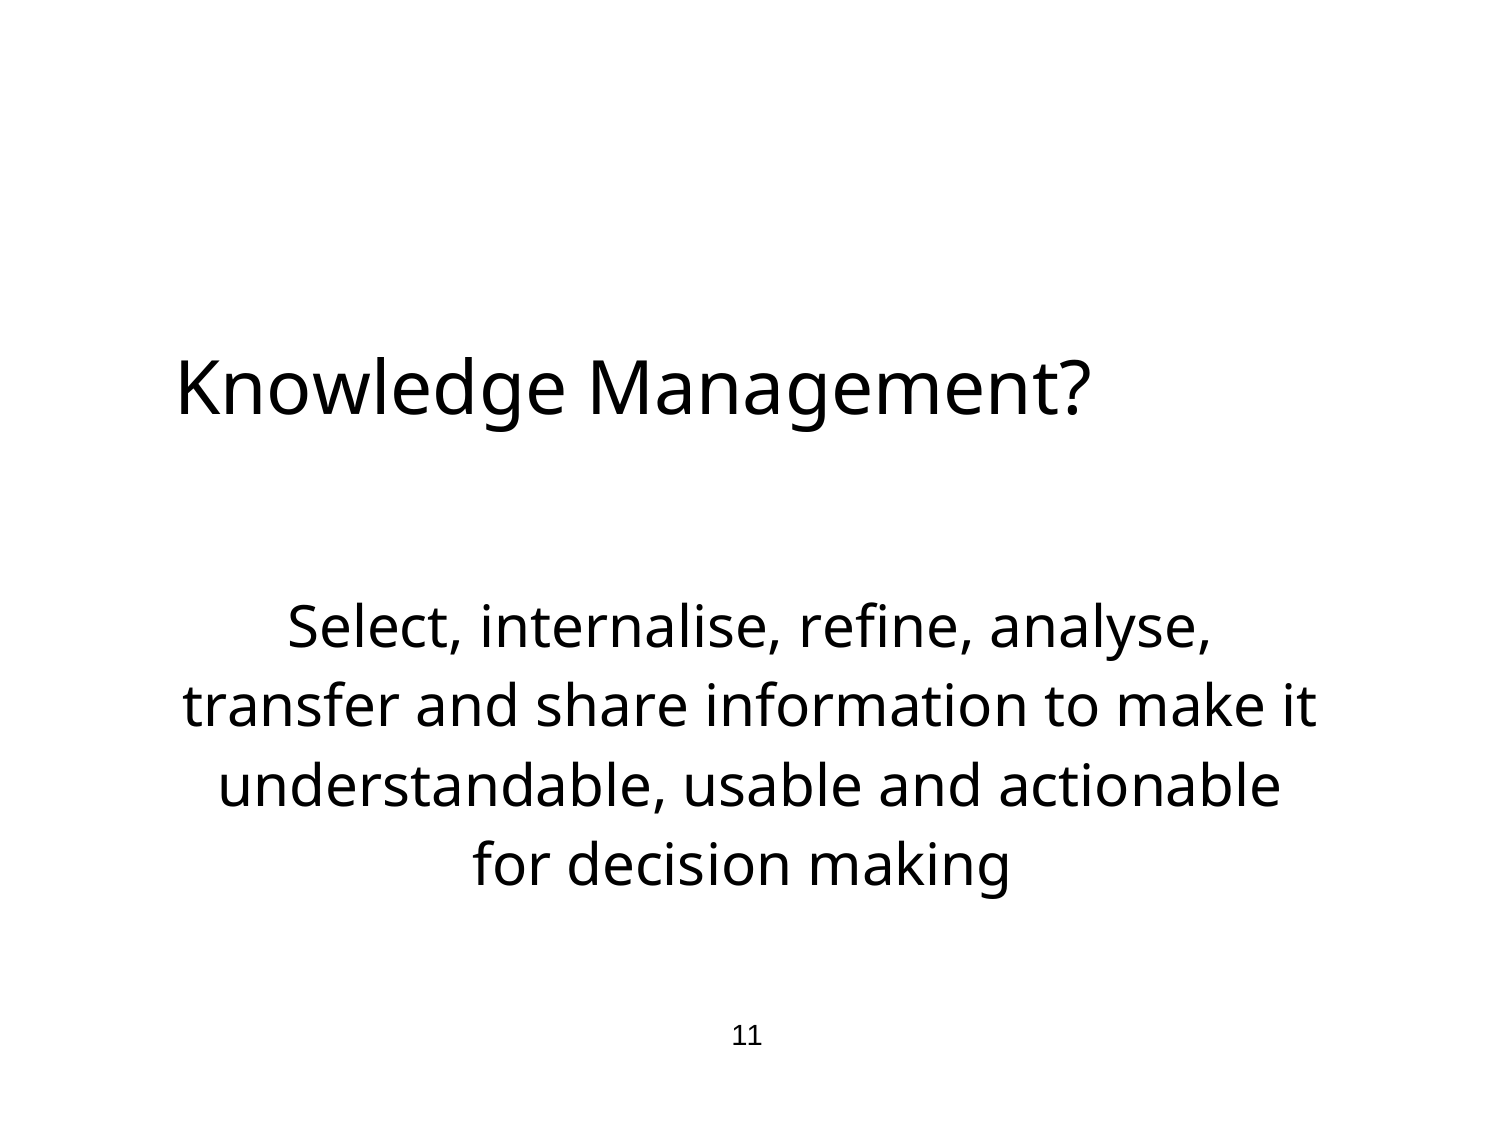

Knowledge Management?
Select, internalise, refine, analyse, transfer and share information to make it understandable, usable and actionable
for decision making
11